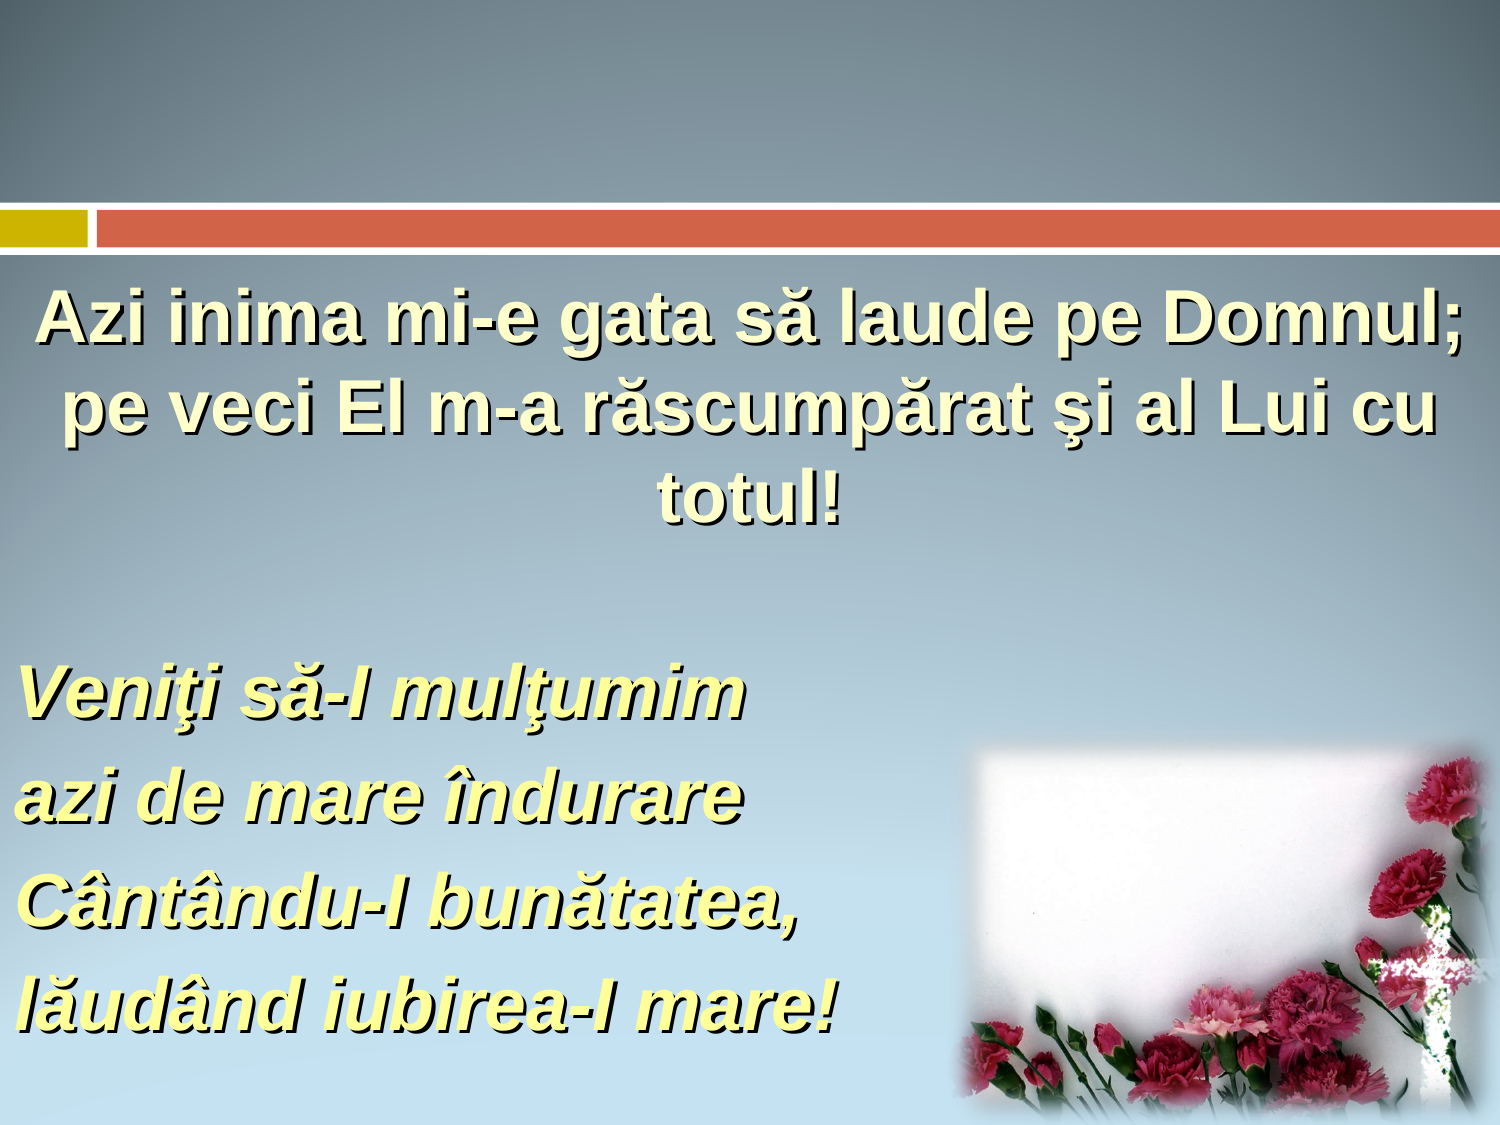

Azi inima mi-e gata să laude pe Domnul;
pe veci El m-a răscumpărat şi al Lui cu totul!
Veniţi să-I mulţumim
azi de mare îndurare
Cântându-I bunătatea,
lăudând iubirea-I mare!
#